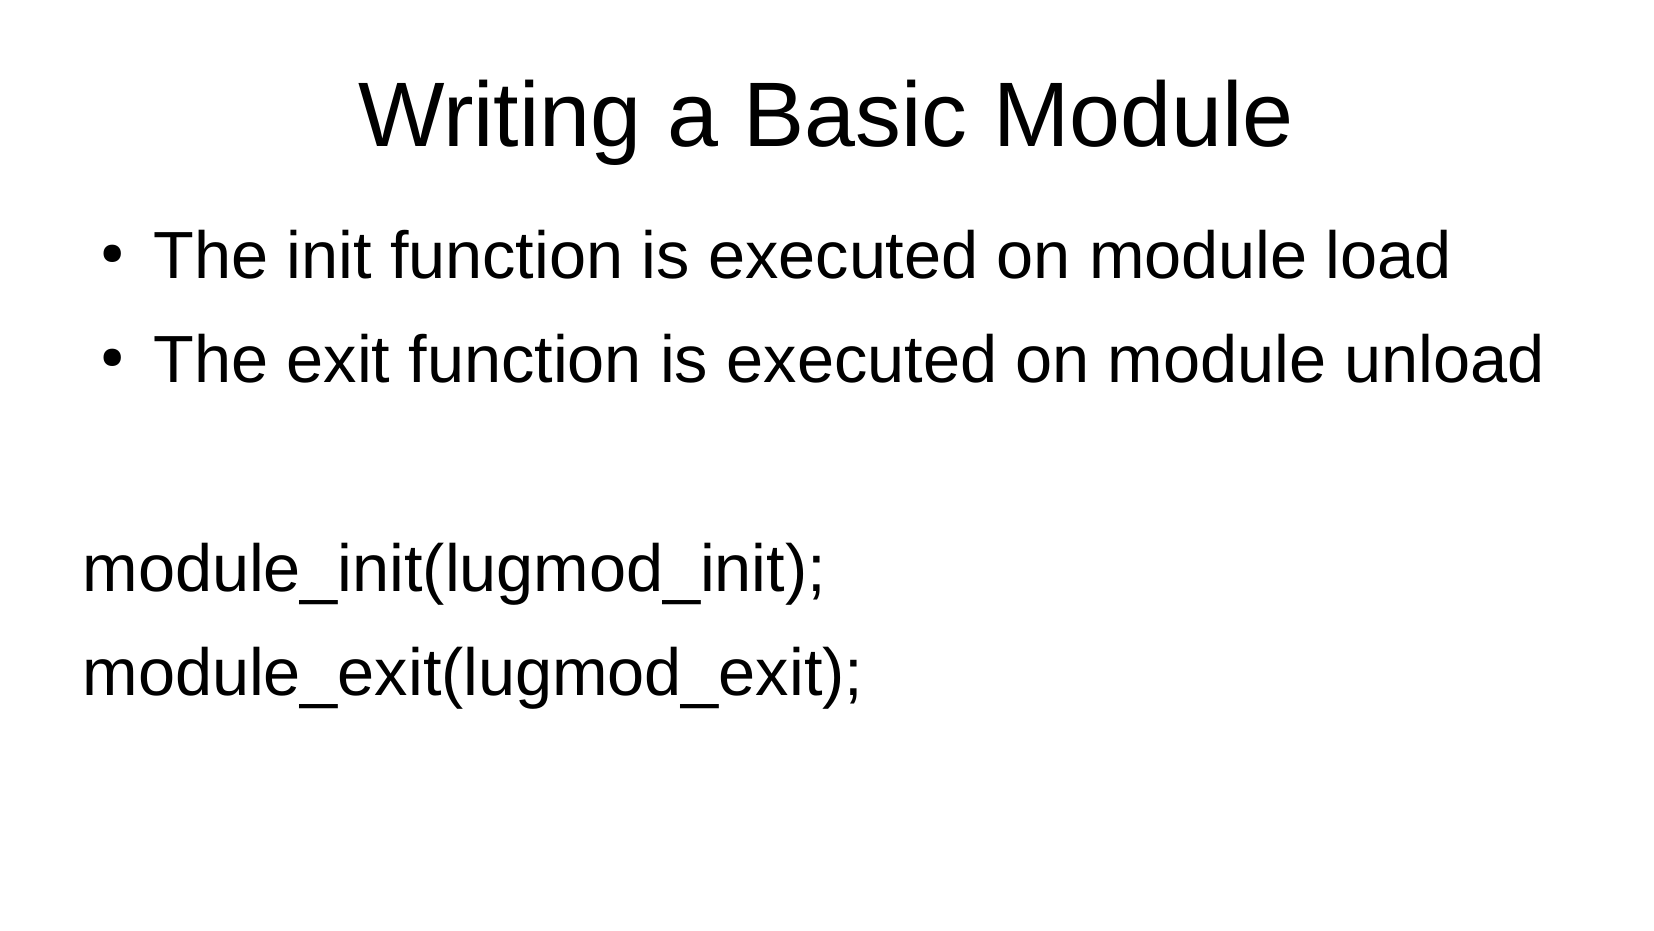

# Writing a Basic Module
The init function is executed on module load
The exit function is executed on module unload
module_init(lugmod_init);
module_exit(lugmod_exit);